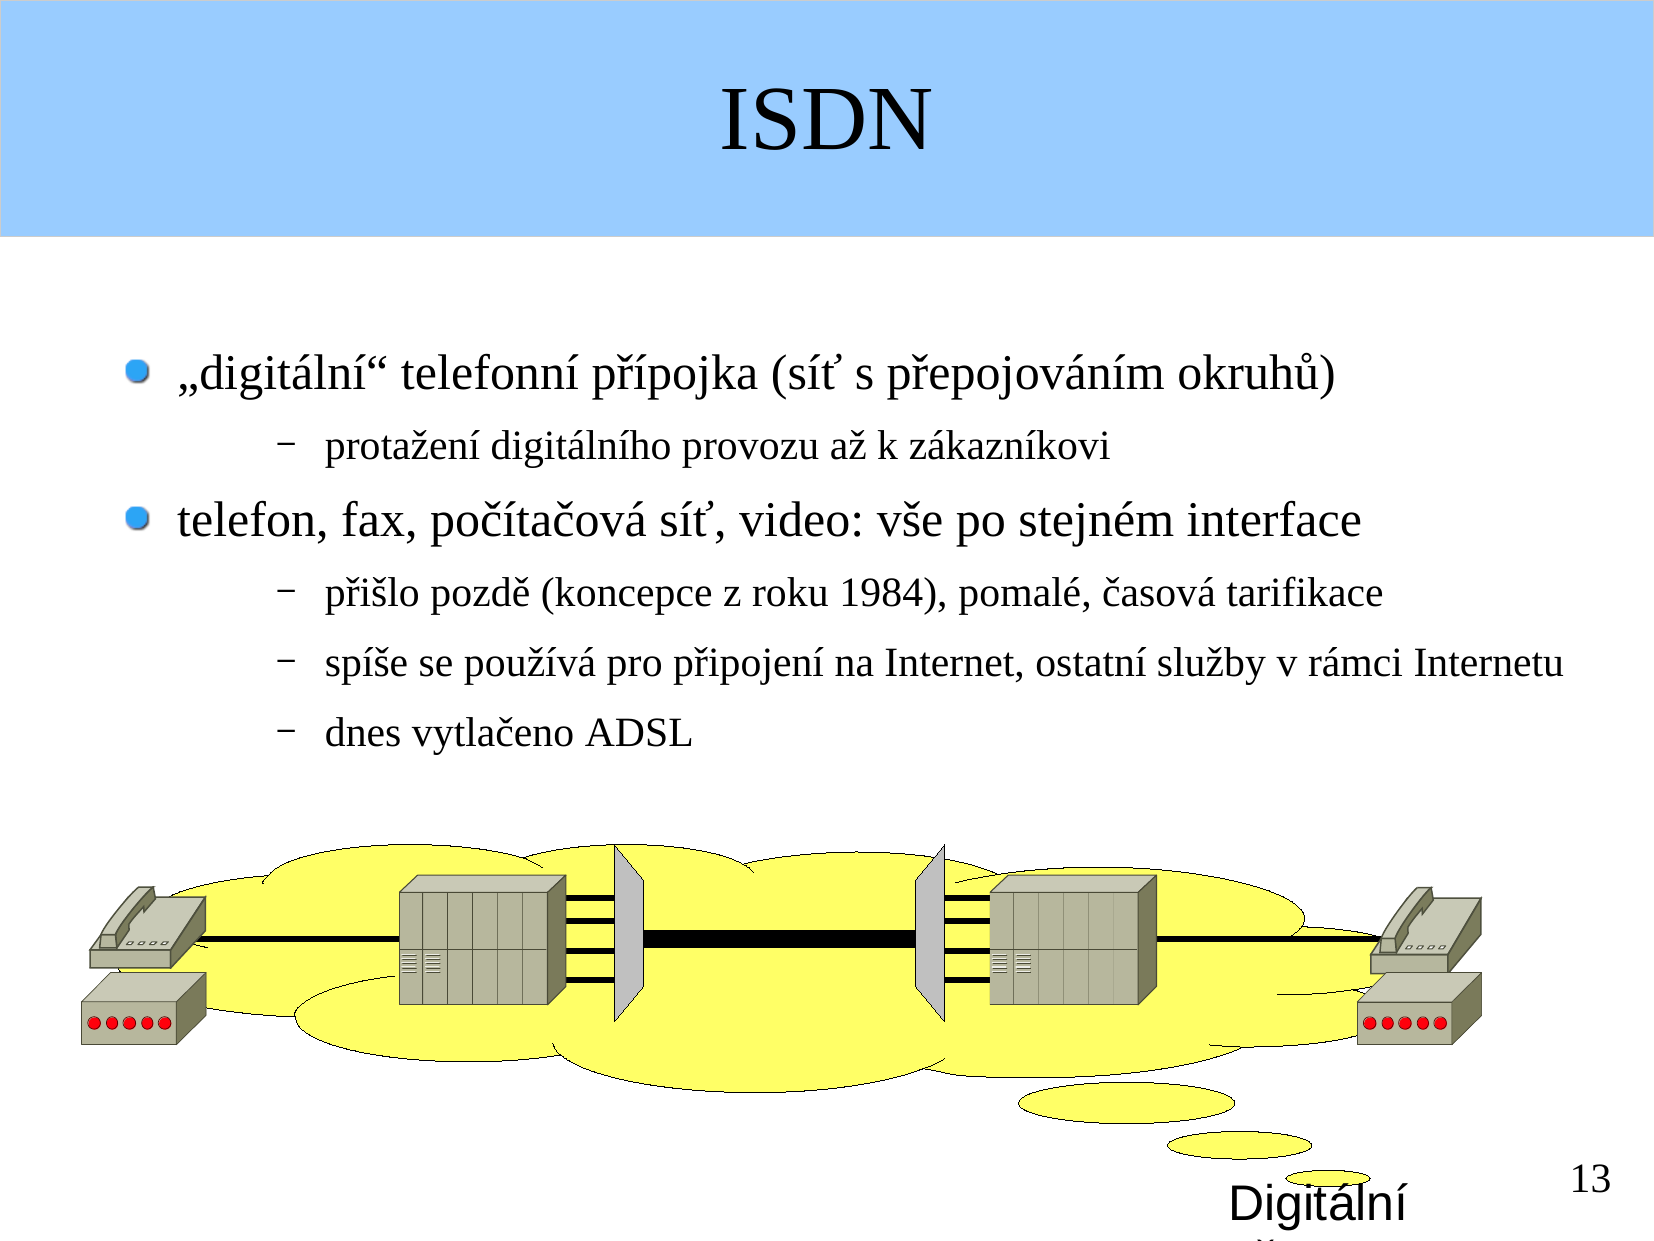

# ISDN
„digitální“ telefonní přípojka (síť s přepojováním okruhů)
protažení digitálního provozu až k zákazníkovi
telefon, fax, počítačová síť, video: vše po stejném interface
přišlo pozdě (koncepce z roku 1984), pomalé, časová tarifikace
spíše se používá pro připojení na Internet, ostatní služby v rámci Internetu
dnes vytlačeno ADSL
Digitální přenos